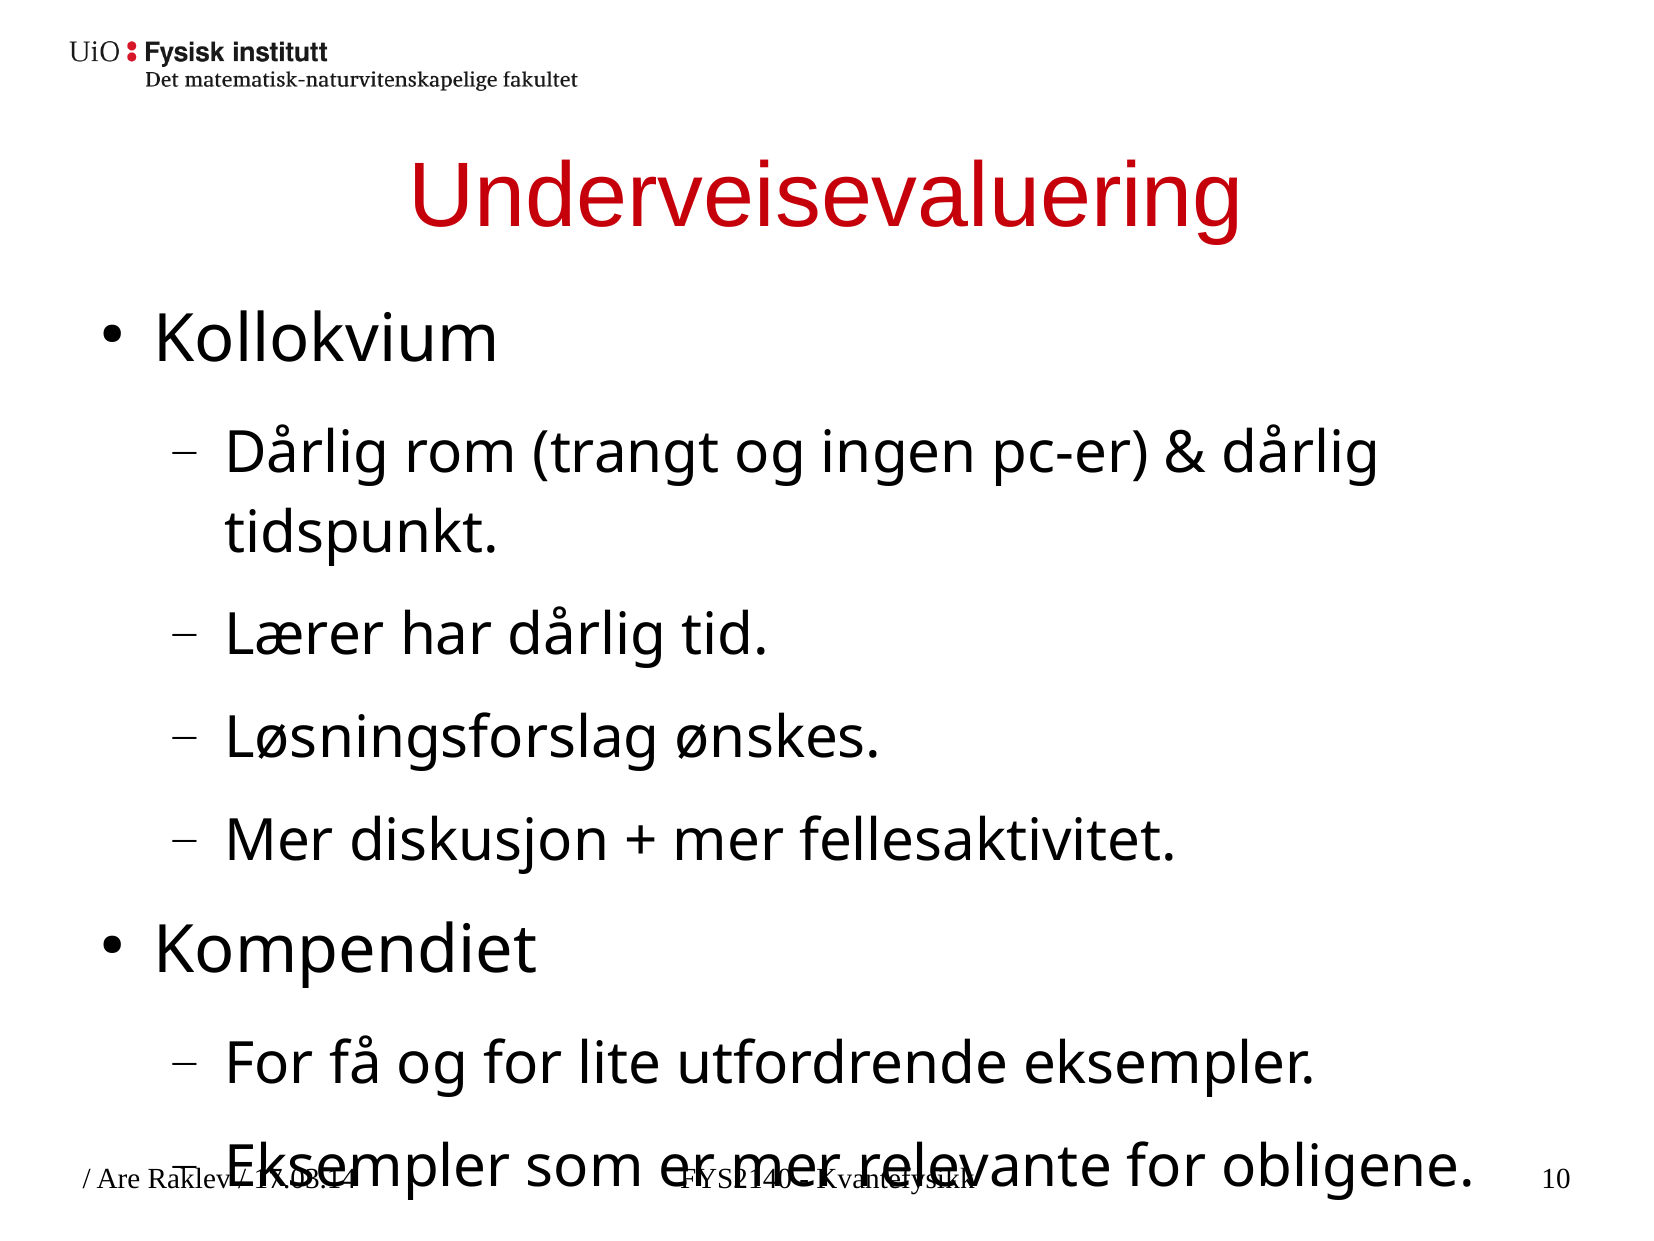

# Underveisevaluering
Kollokvium
Dårlig rom (trangt og ingen pc-er) & dårlig tidspunkt.
Lærer har dårlig tid.
Løsningsforslag ønskes.
Mer diskusjon + mer fellesaktivitet.
Kompendiet
For få og for lite utfordrende eksempler.
Eksempler som er mer relevante for obligene.
Animasjon av 3D SL løsning.
/ Are Raklev / 17.03.14
FYS2140 - Kvantefysikk
10